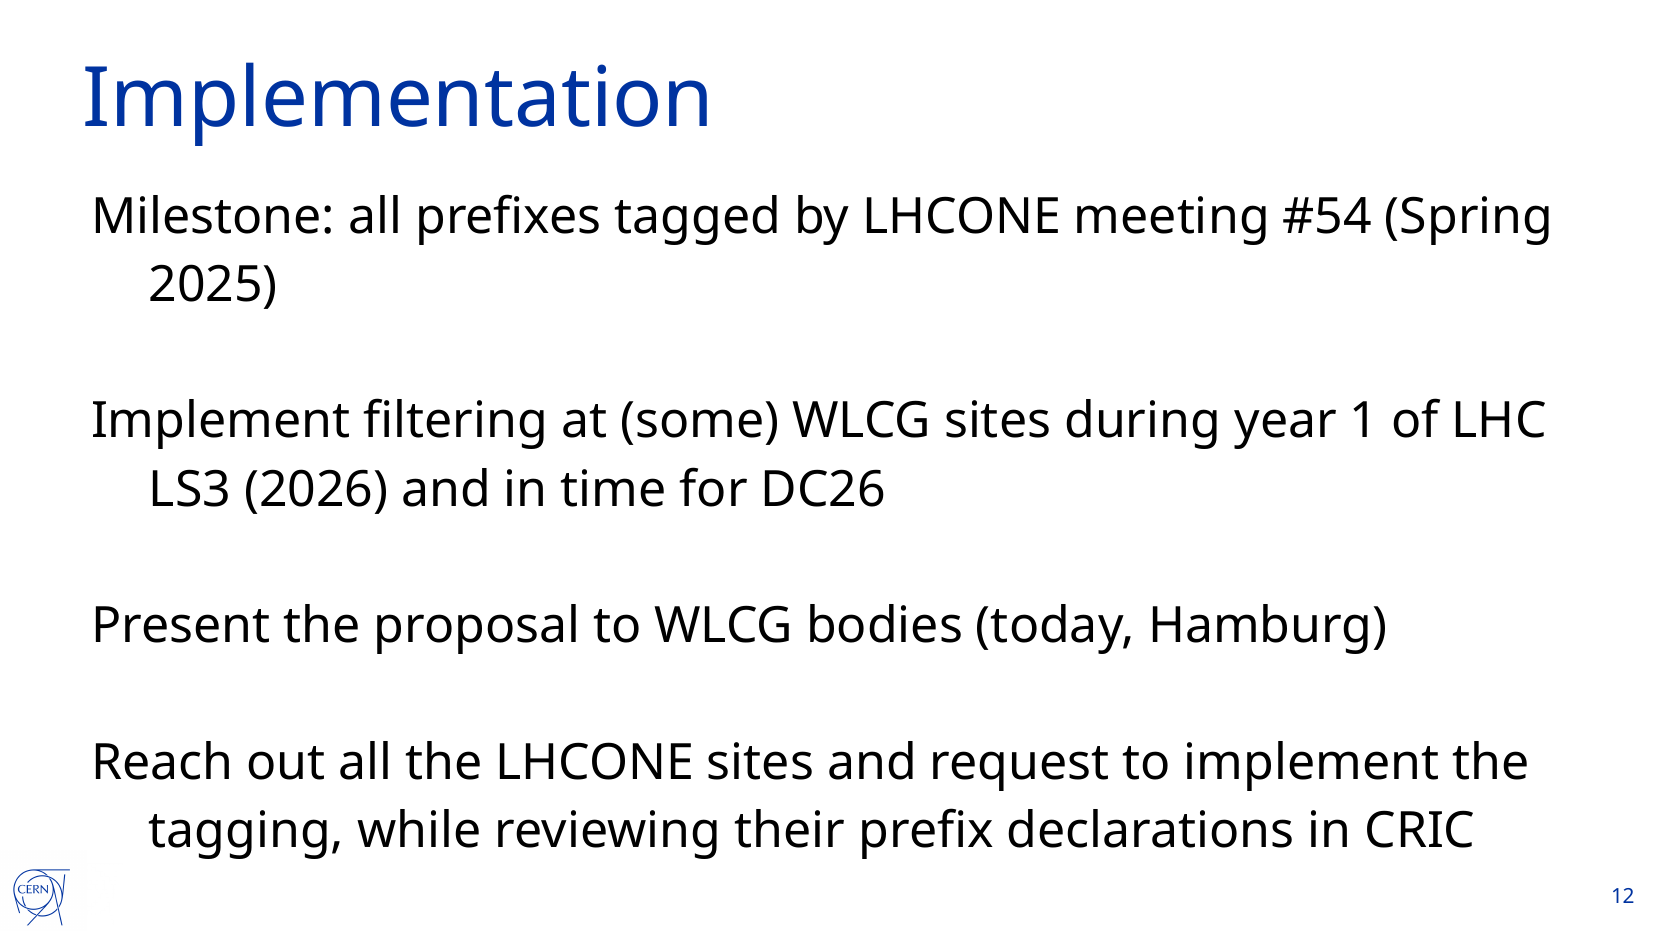

# Implementation
Milestone: all prefixes tagged by LHCONE meeting #54 (Spring 2025)
Implement filtering at (some) WLCG sites during year 1 of LHC LS3 (2026) and in time for DC26
Present the proposal to WLCG bodies (today, Hamburg)
Reach out all the LHCONE sites and request to implement the tagging, while reviewing their prefix declarations in CRIC
Monitor the progress of the tagging in the LHCONE routing tables